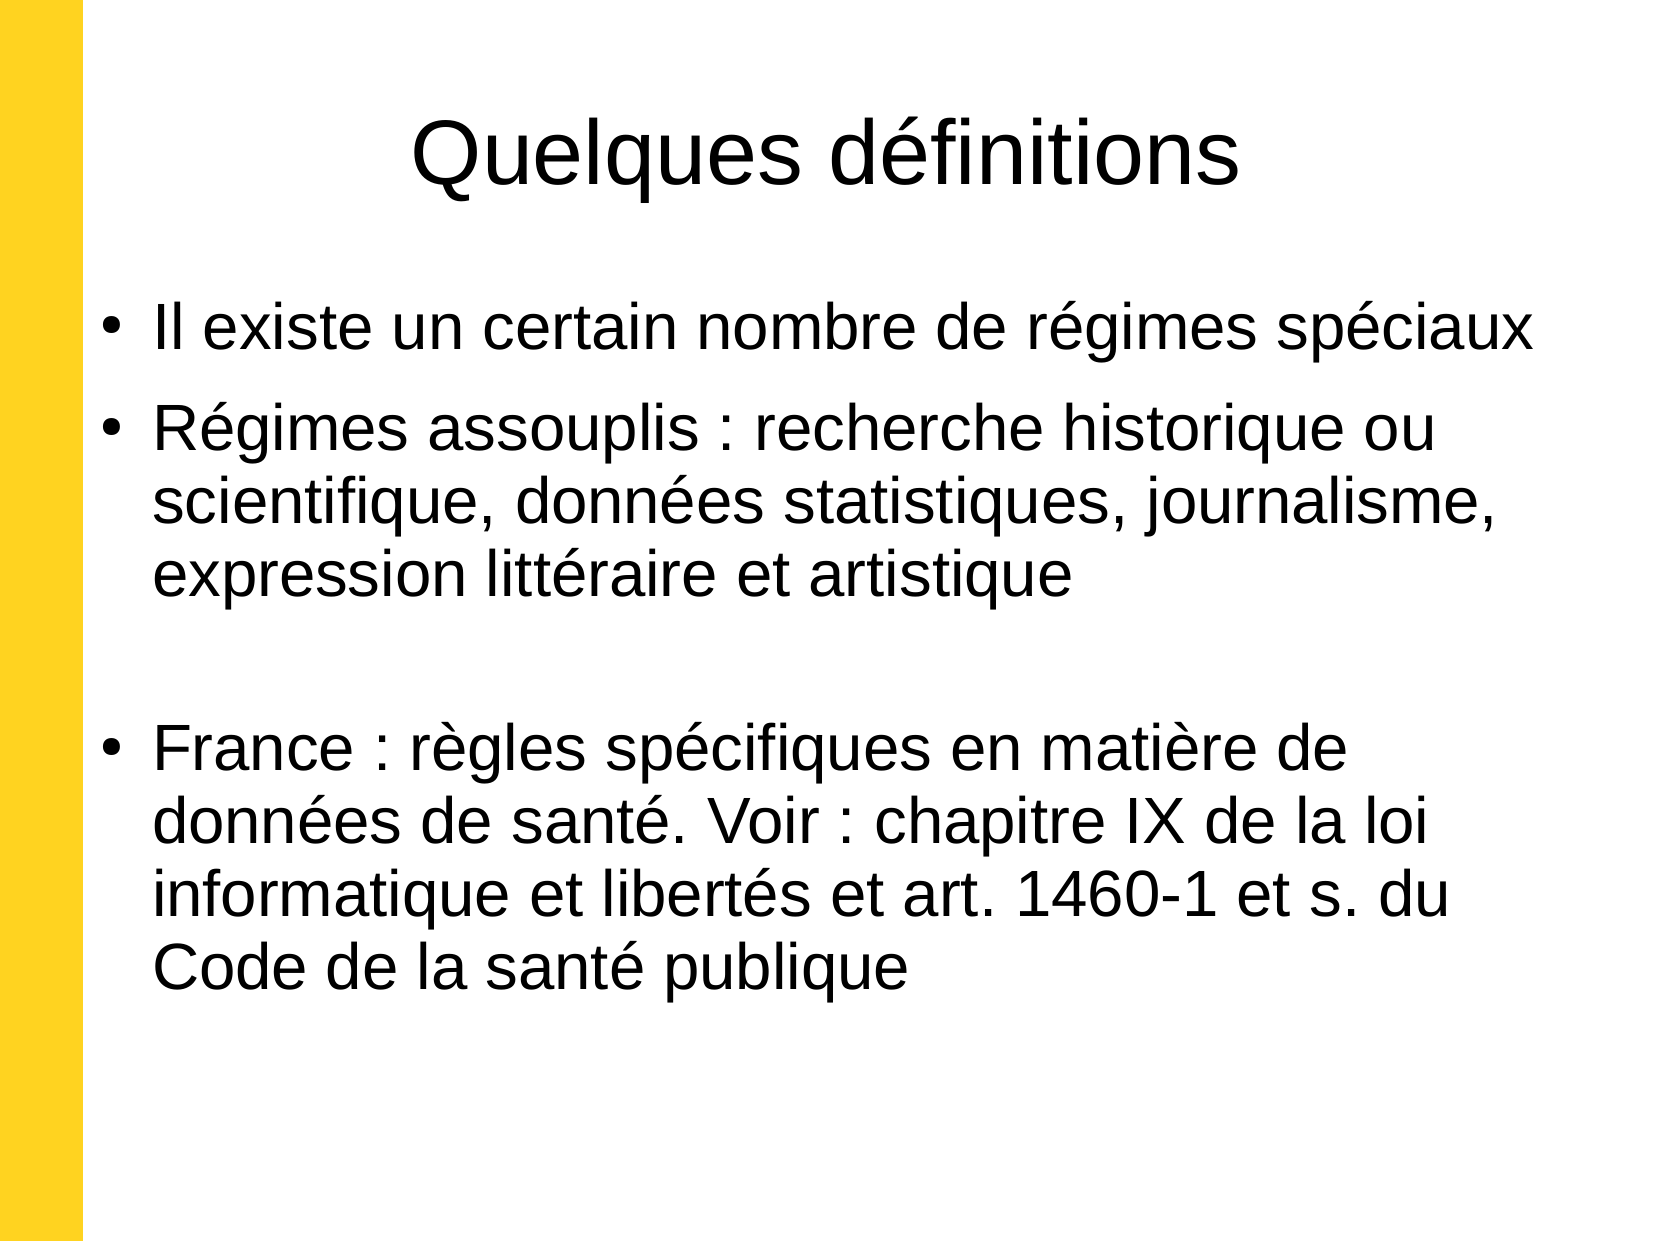

# Quelques définitions
Il existe un certain nombre de régimes spéciaux
Régimes assouplis : recherche historique ou scientifique, données statistiques, journalisme, expression littéraire et artistique
France : règles spécifiques en matière de données de santé. Voir : chapitre IX de la loi informatique et libertés et art. 1460-1 et s. du Code de la santé publique